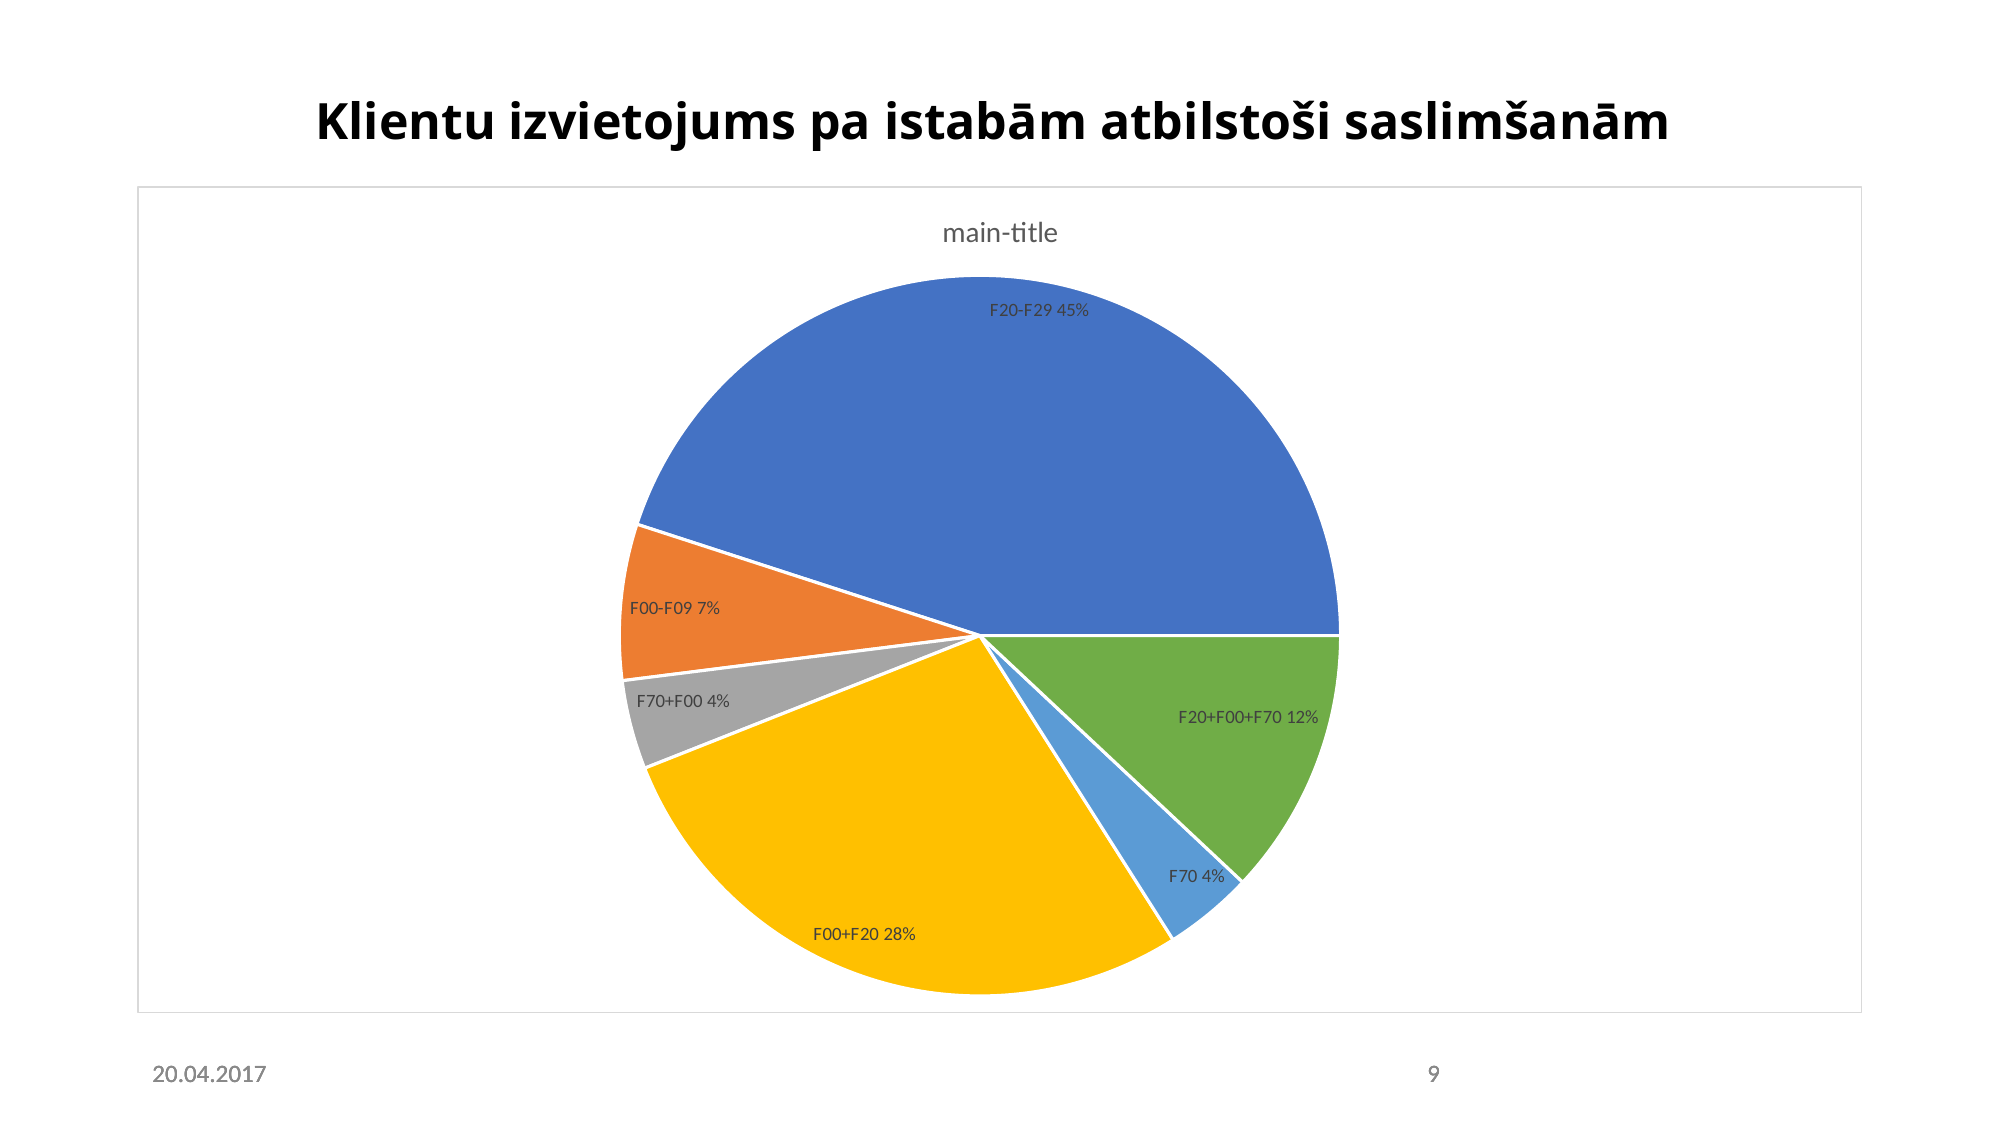

# Klientu izvietojums pa istabām atbilstoši saslimšanām
### Chart: main-title
| Category | Series1 |
|---|---|
| F20-F29 | 0.45 |
| F00-F09 | 0.07 |
| F70+F00 | 0.04 |
| F00+F20 | 0.28 |
| F70 | 0.04 |
| F20+F00+F70 | 0.12 |20.04.2017
20.04.2017
20.04.2017